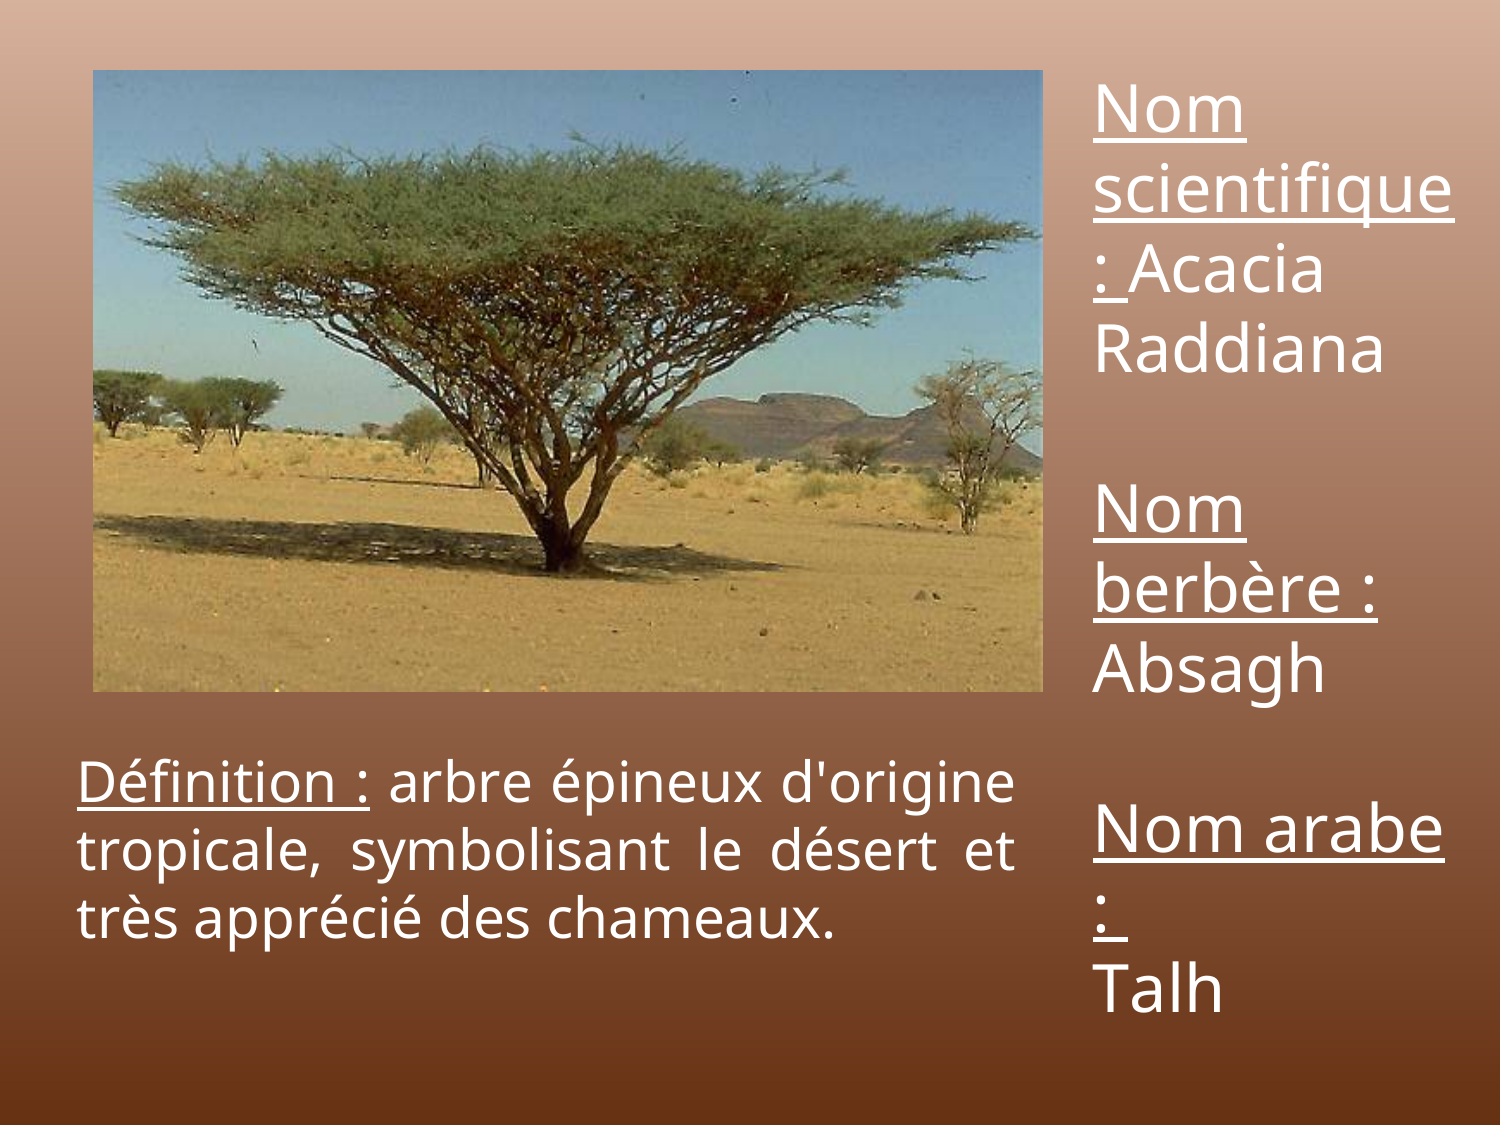

Nom scientifique : Acacia Raddiana
Nom berbère : Absagh
Nom arabe :
Talh
# Définition : arbre épineux d'origine tropicale, symbolisant le désert et très apprécié des chameaux.